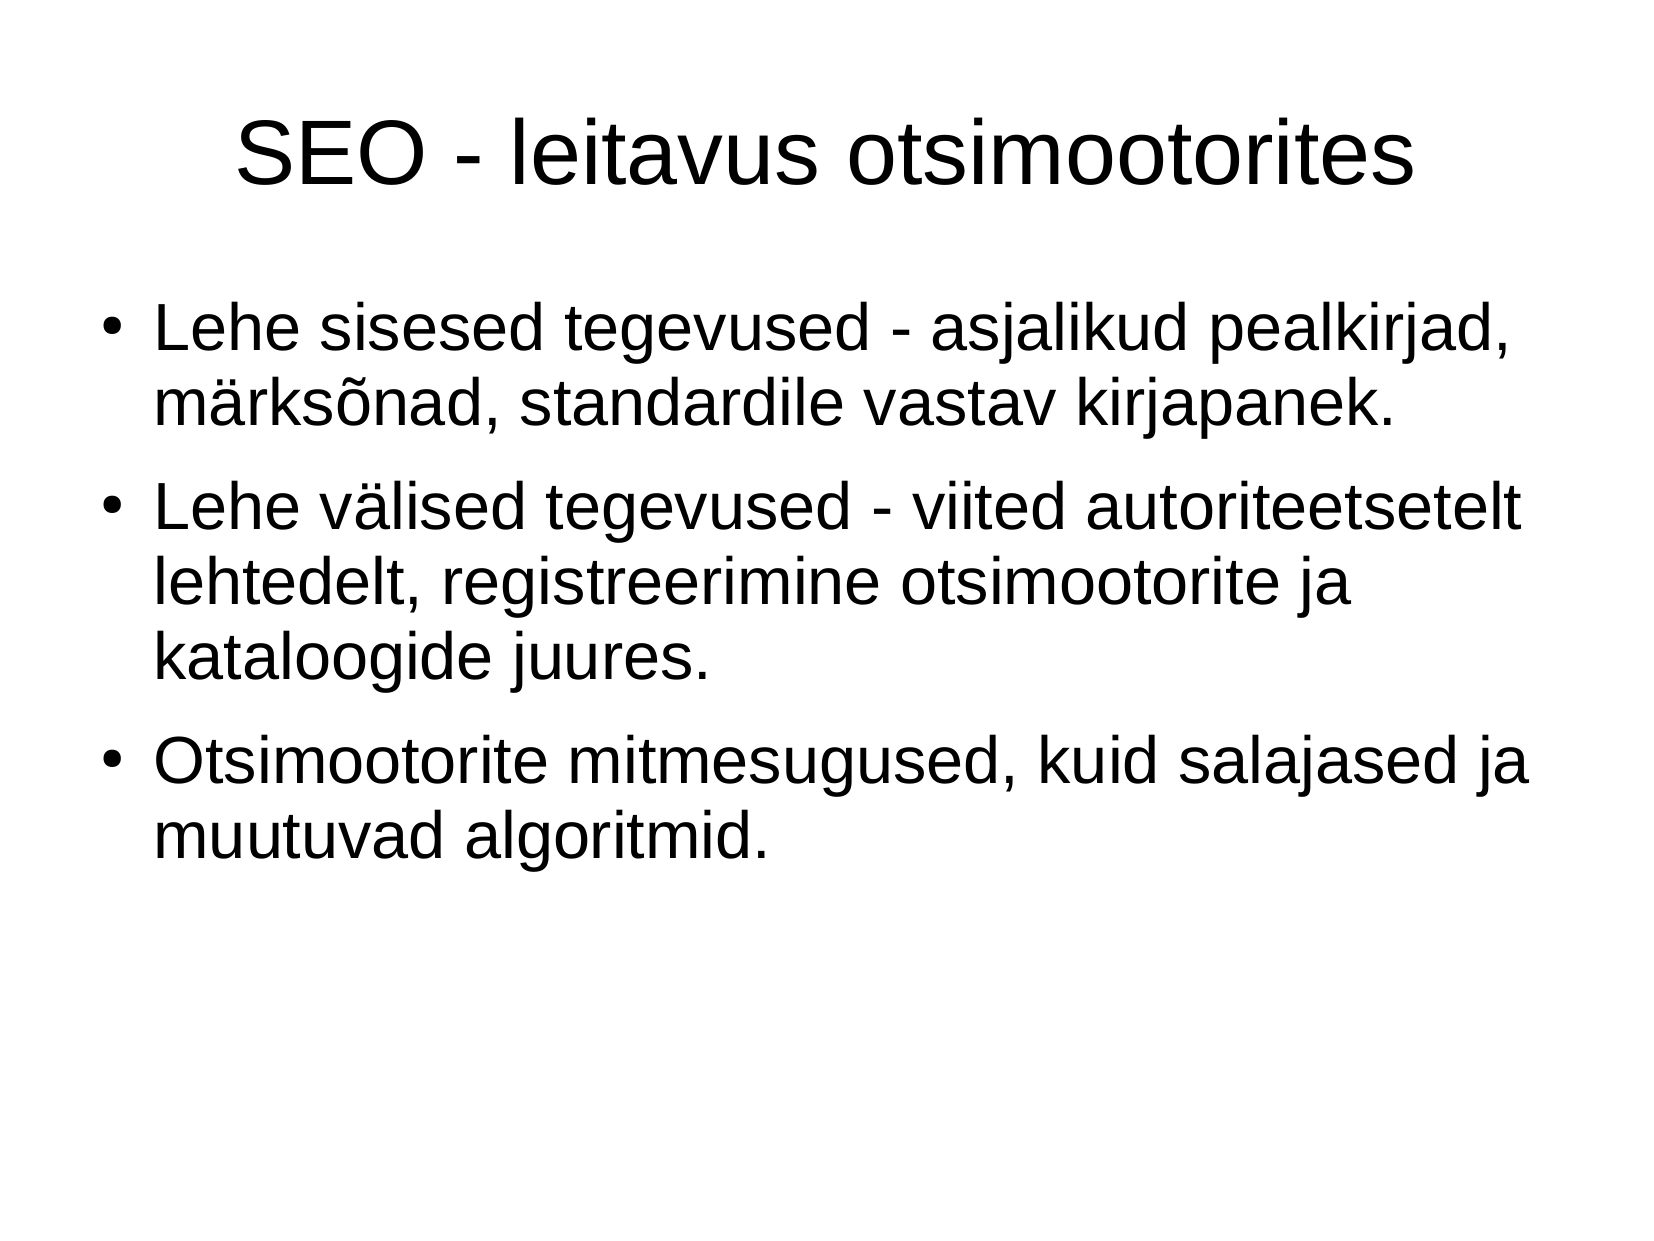

# SEO - leitavus otsimootorites
Lehe sisesed tegevused - asjalikud pealkirjad, märksõnad, standardile vastav kirjapanek.
Lehe välised tegevused - viited autoriteetsetelt lehtedelt, registreerimine otsimootorite ja kataloogide juures.
Otsimootorite mitmesugused, kuid salajased ja muutuvad algoritmid.